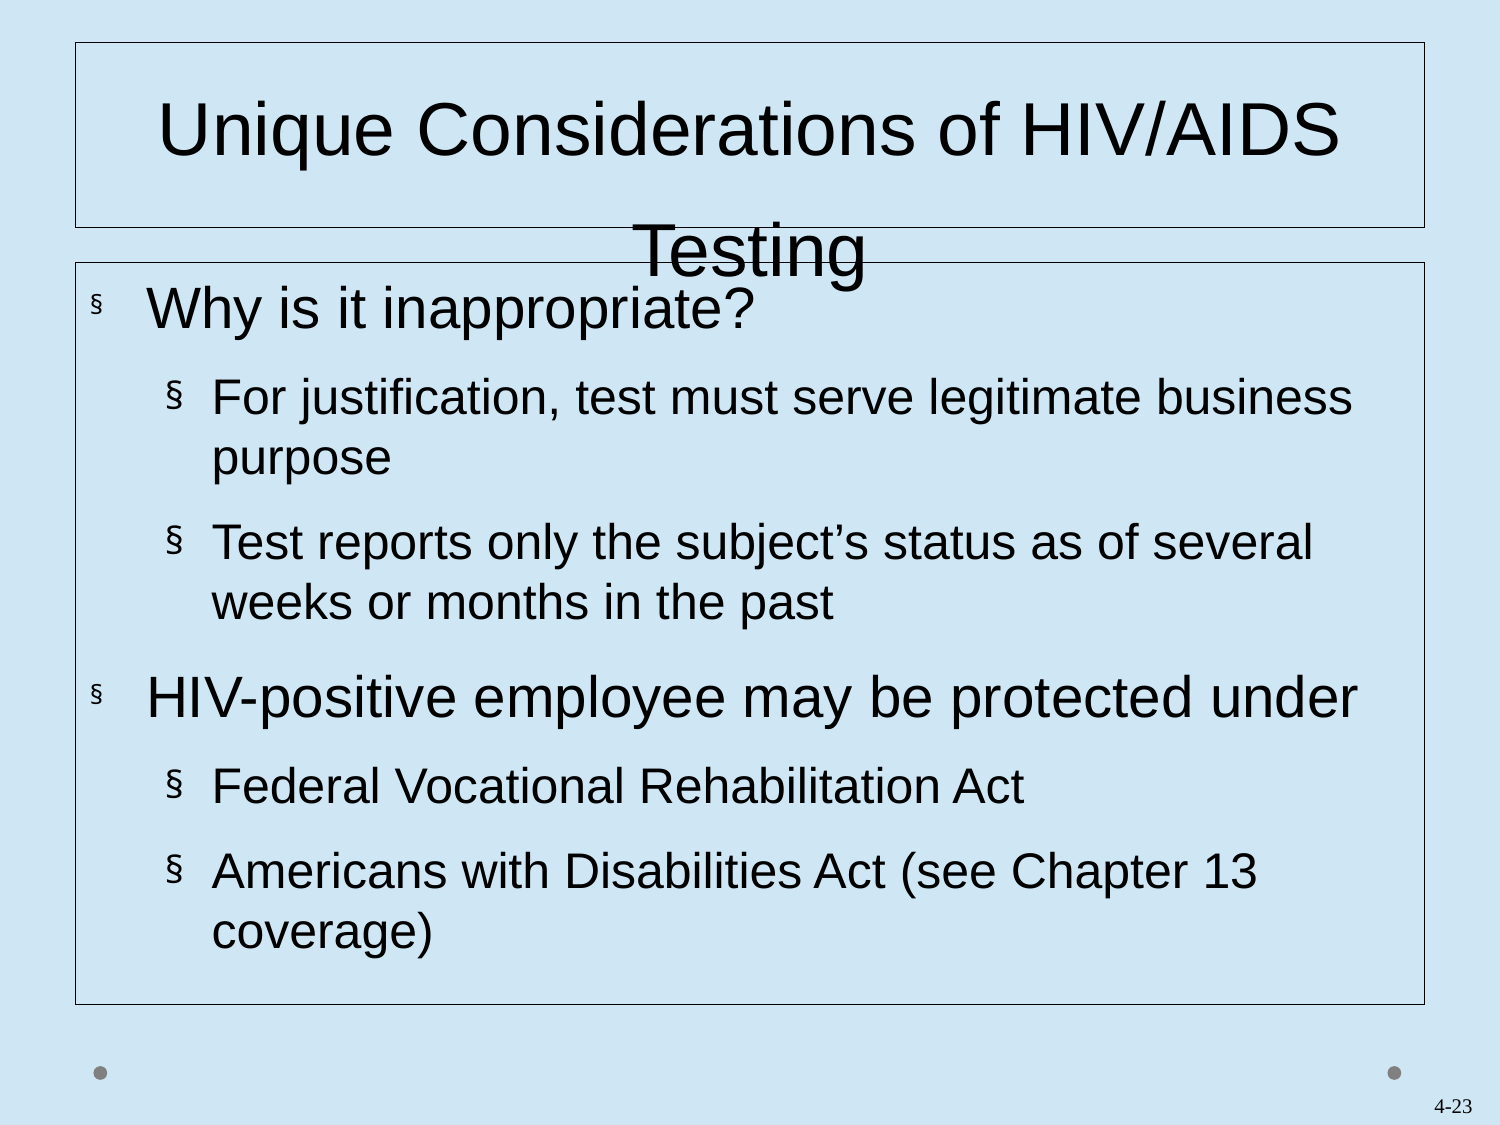

# Unique Considerations of HIV/AIDS Testing
Why is it inappropriate?
For justification, test must serve legitimate business purpose
Test reports only the subject’s status as of several weeks or months in the past
HIV-positive employee may be protected under
Federal Vocational Rehabilitation Act
Americans with Disabilities Act (see Chapter 13 coverage)